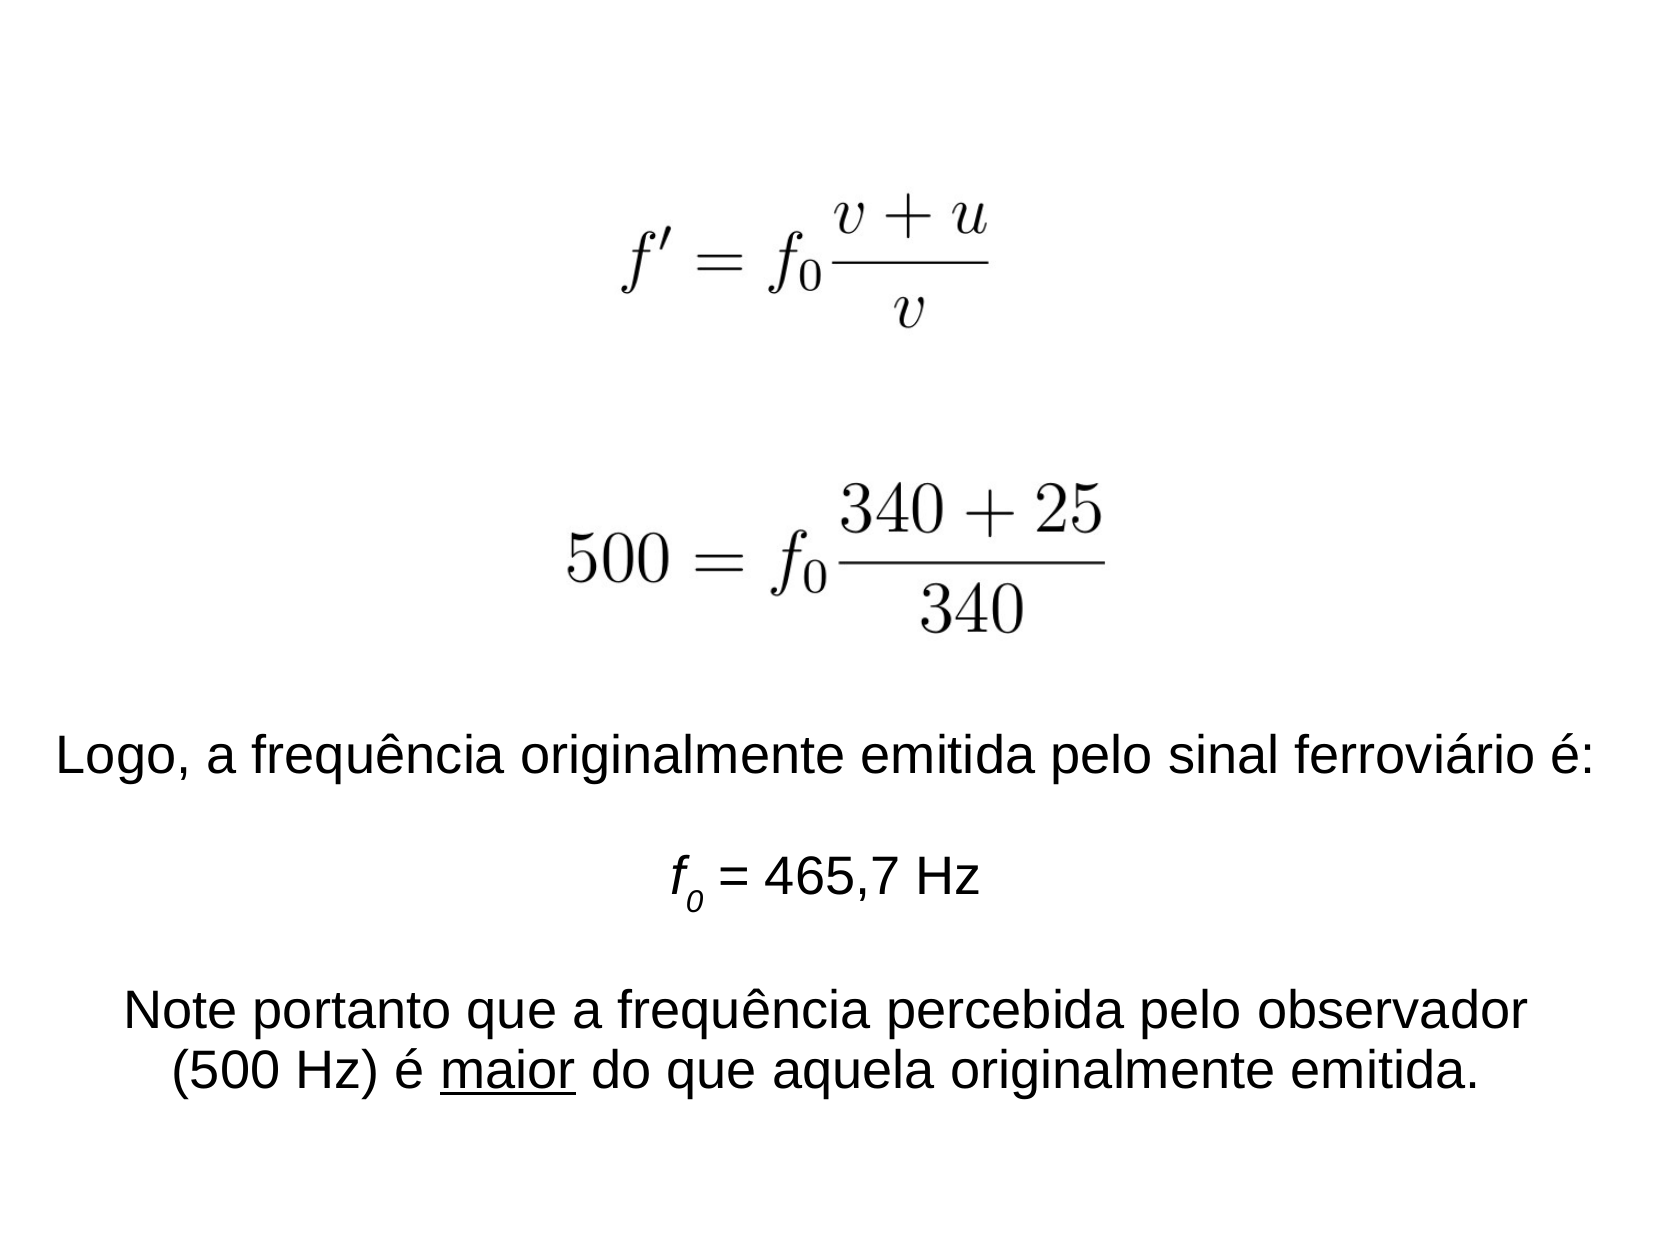

# Logo, a frequência originalmente emitida pelo sinal ferroviário é:
f0 = 465,7 Hz
Note portanto que a frequência percebida pelo observador
(500 Hz) é maior do que aquela originalmente emitida.